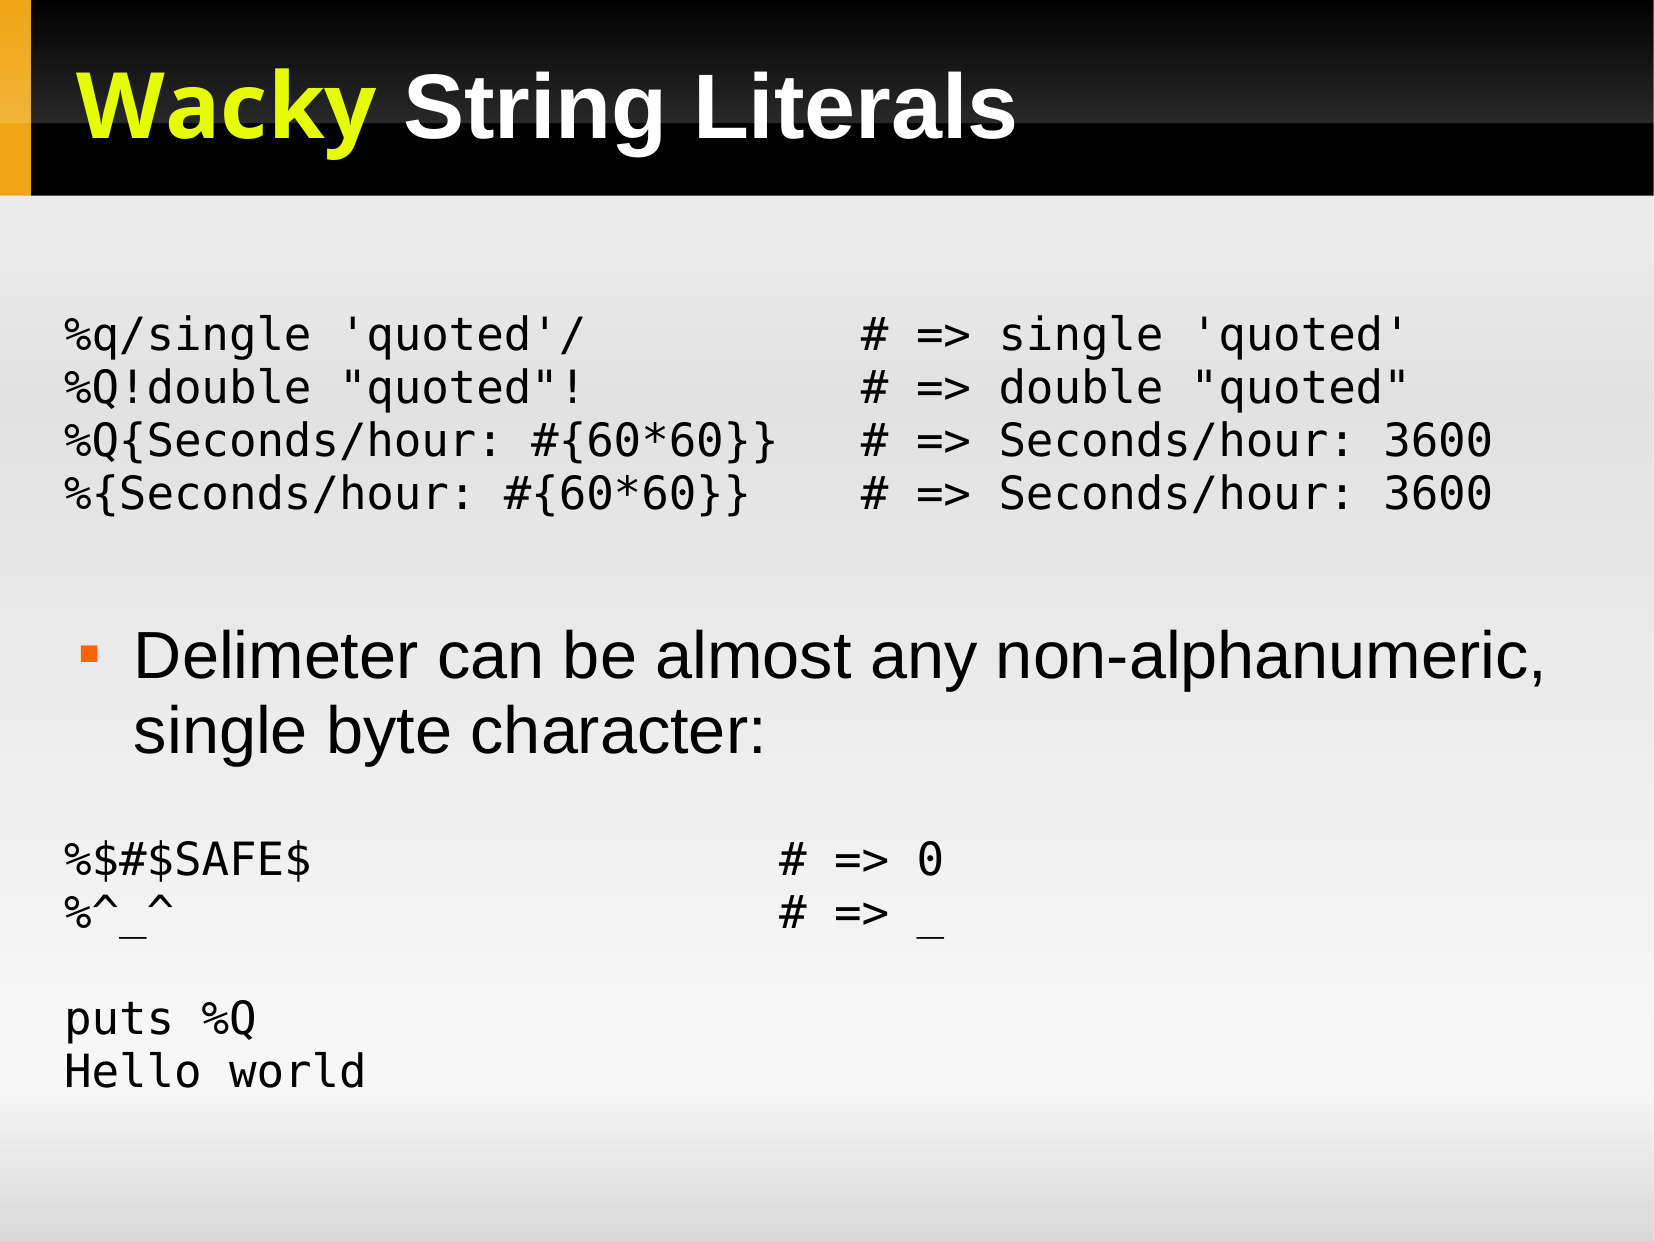

# Wacky String Literals
%q/single 'quoted'/ # => single 'quoted'
%Q!double "quoted"! # => double "quoted"
%Q{Seconds/hour: #{60*60}} # => Seconds/hour: 3600
%{Seconds/hour: #{60*60}} # => Seconds/hour: 3600
Delimeter can be almost any non-alphanumeric, single byte character:
%$#$SAFE$ # => 0
%^_^ # => _
puts %Q
Hello world